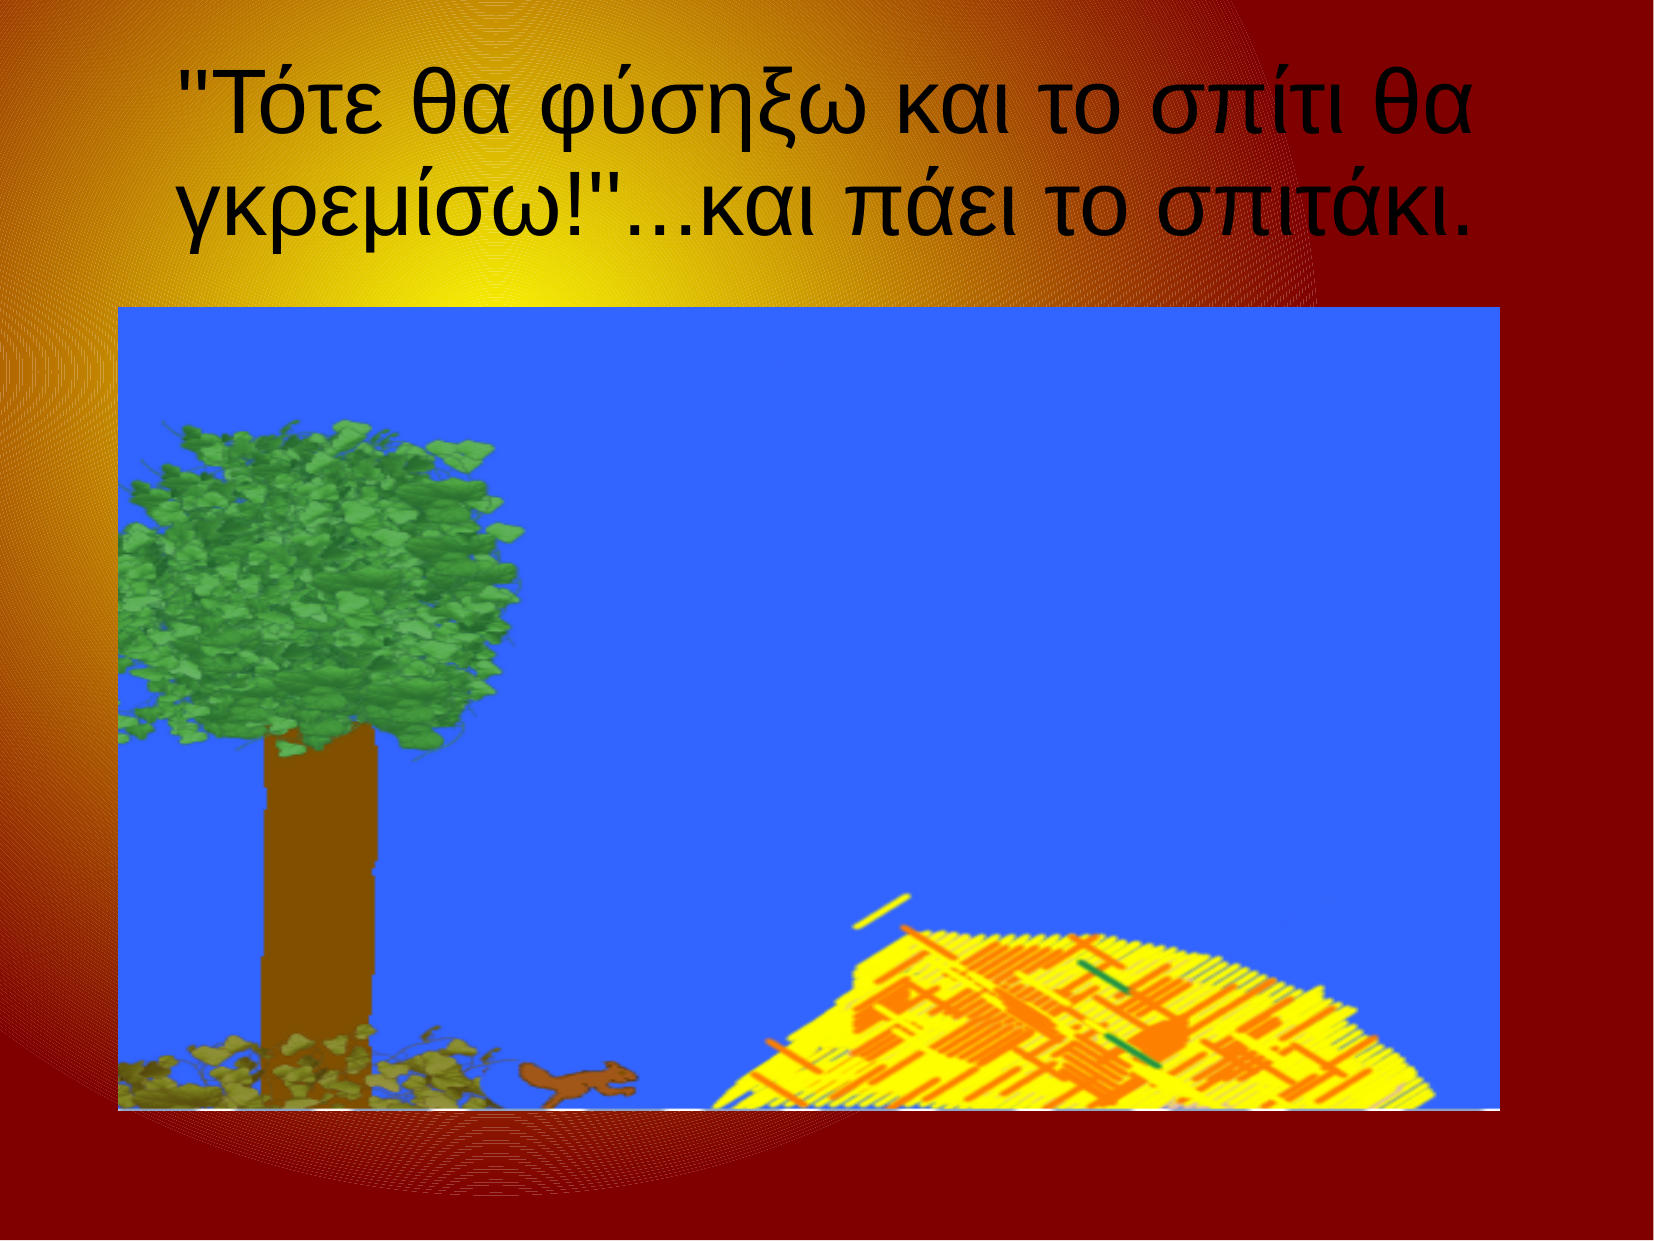

# ''Τότε θα φύσηξω και το σπίτι θα γκρεμίσω!''...και πάει το σπιτάκι.